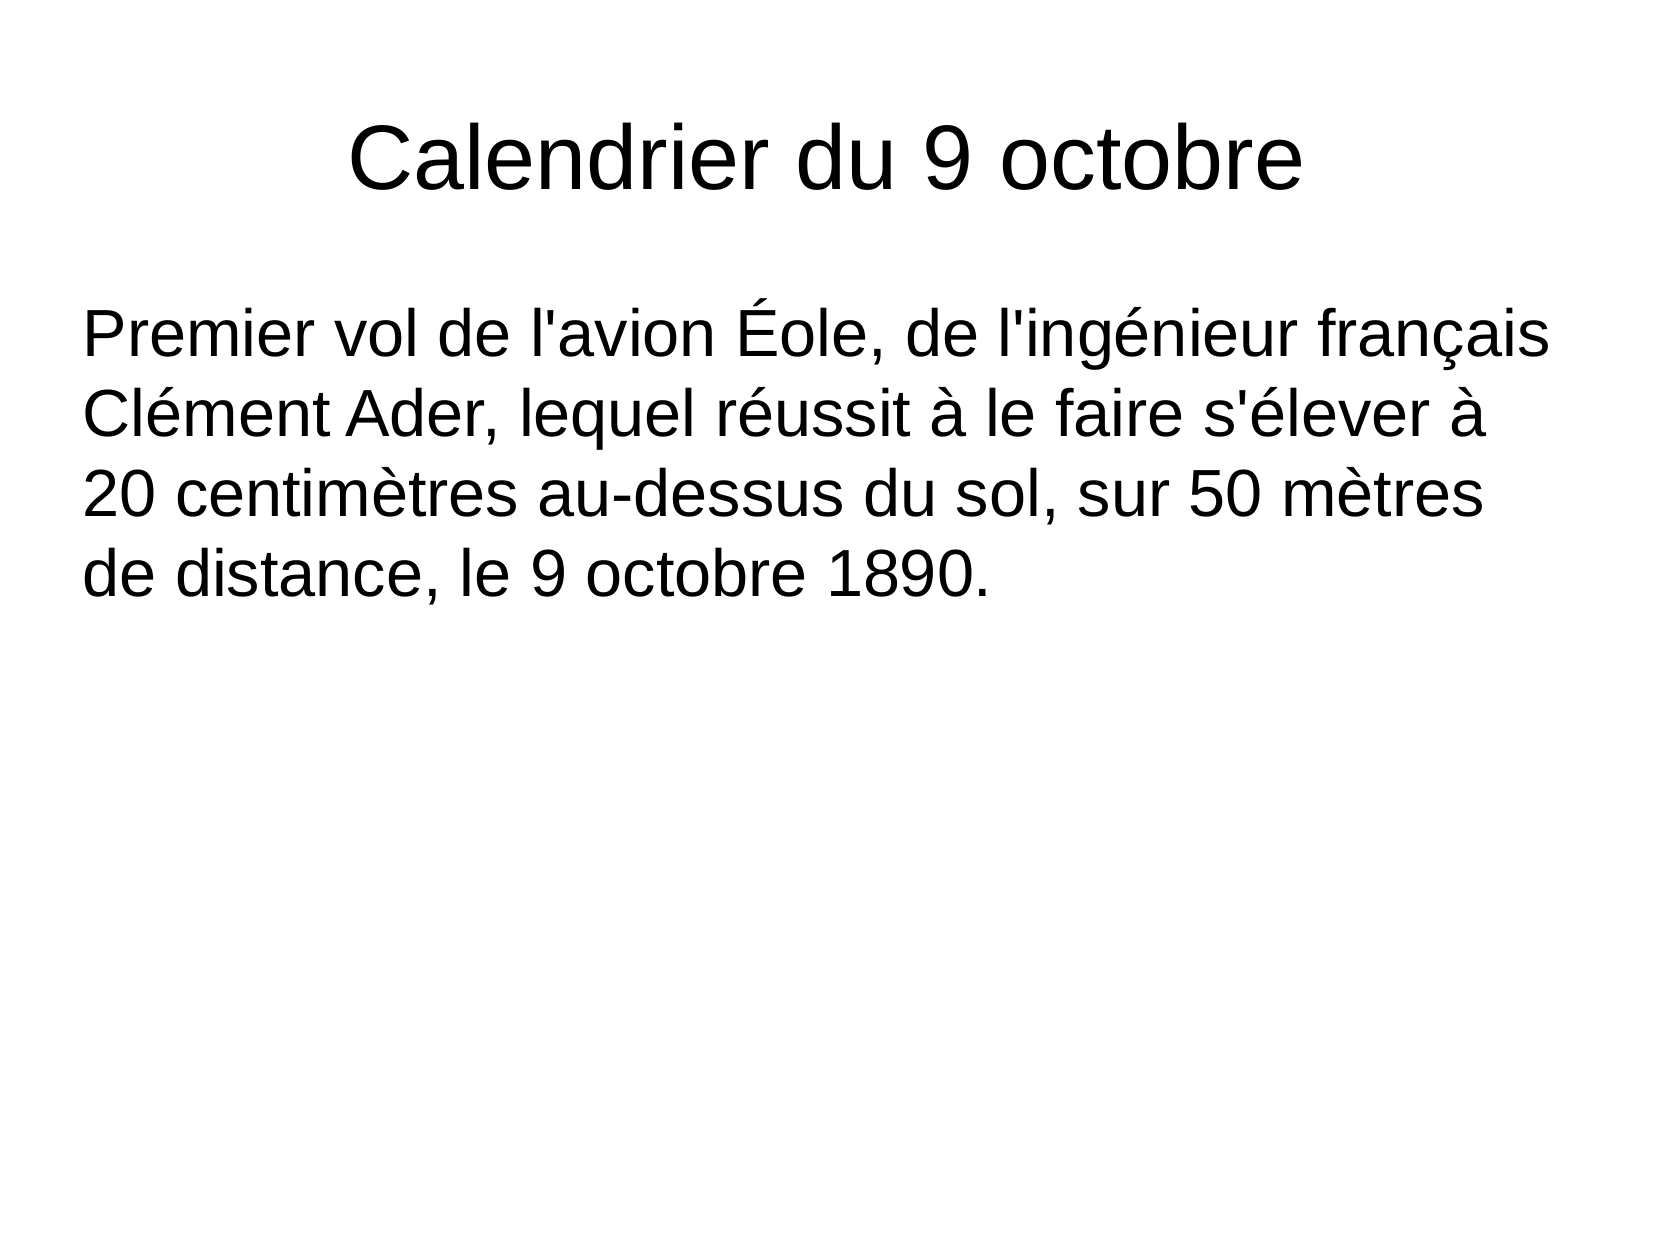

# Calendrier du 9 octobre
Premier vol de l'avion Éole, de l'ingénieur français Clément Ader, lequel réussit à le faire s'élever à 20 centimètres au-dessus du sol, sur 50 mètres de distance, le 9 octobre 1890.